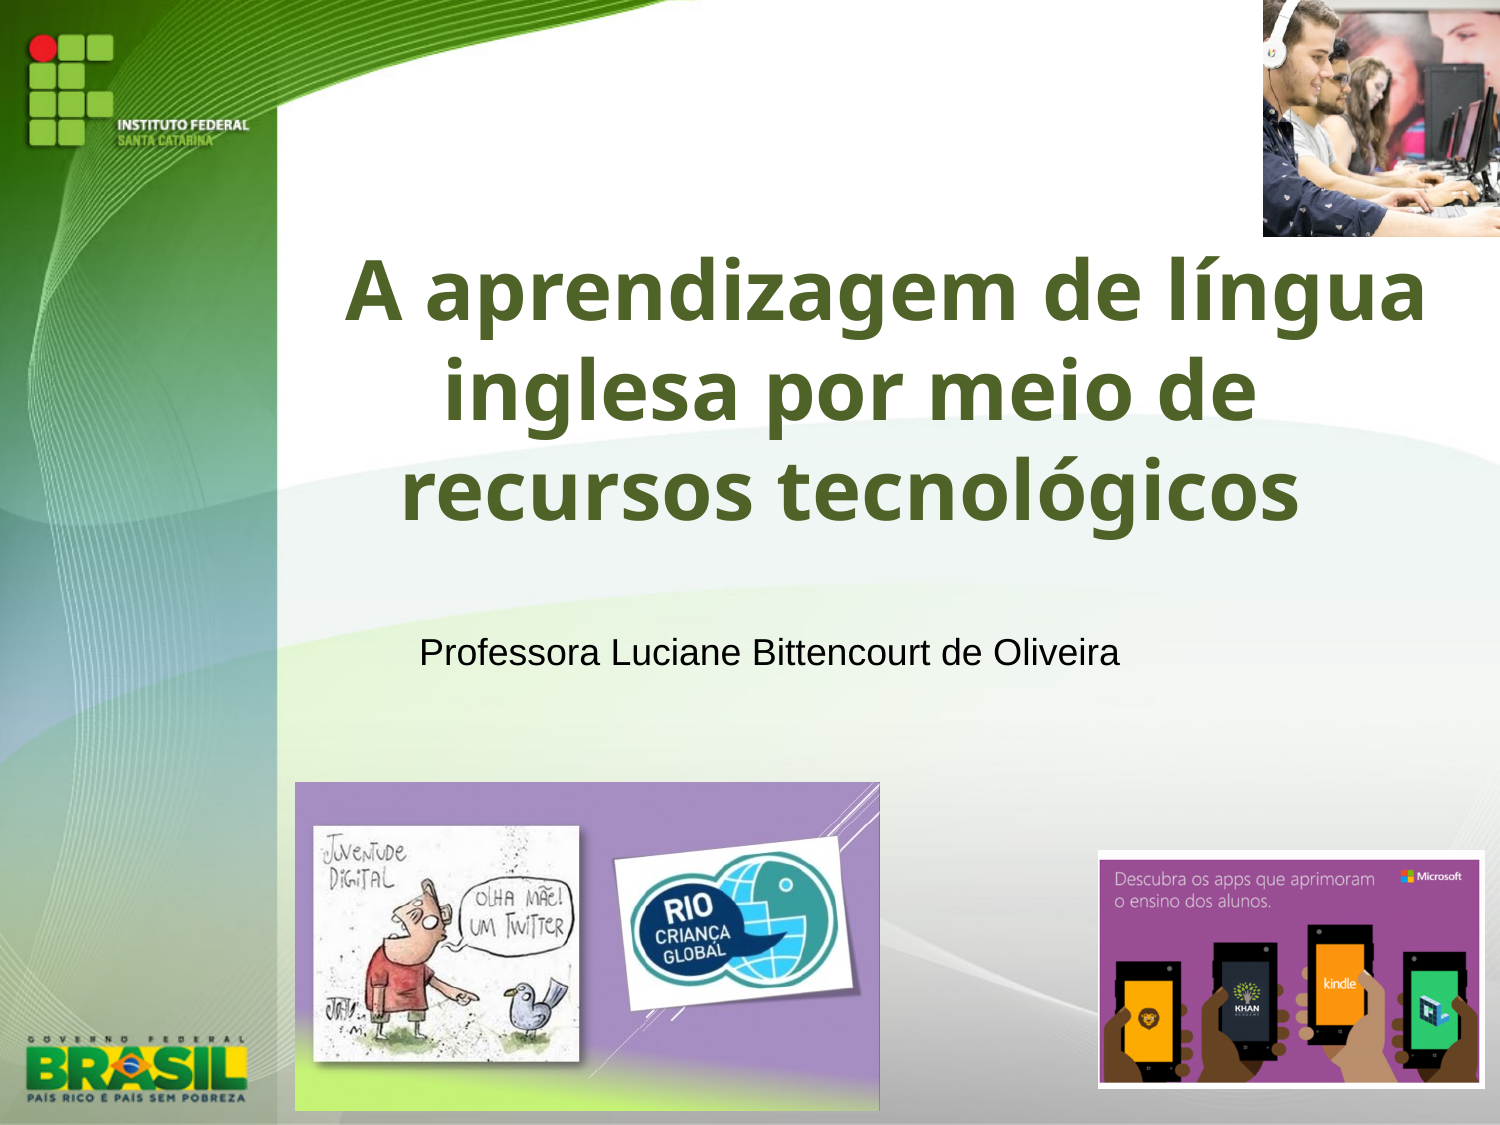

# A aprendizagem de língua inglesa por meio de recursos tecnológicos
Professora Luciane Bittencourt de Oliveira